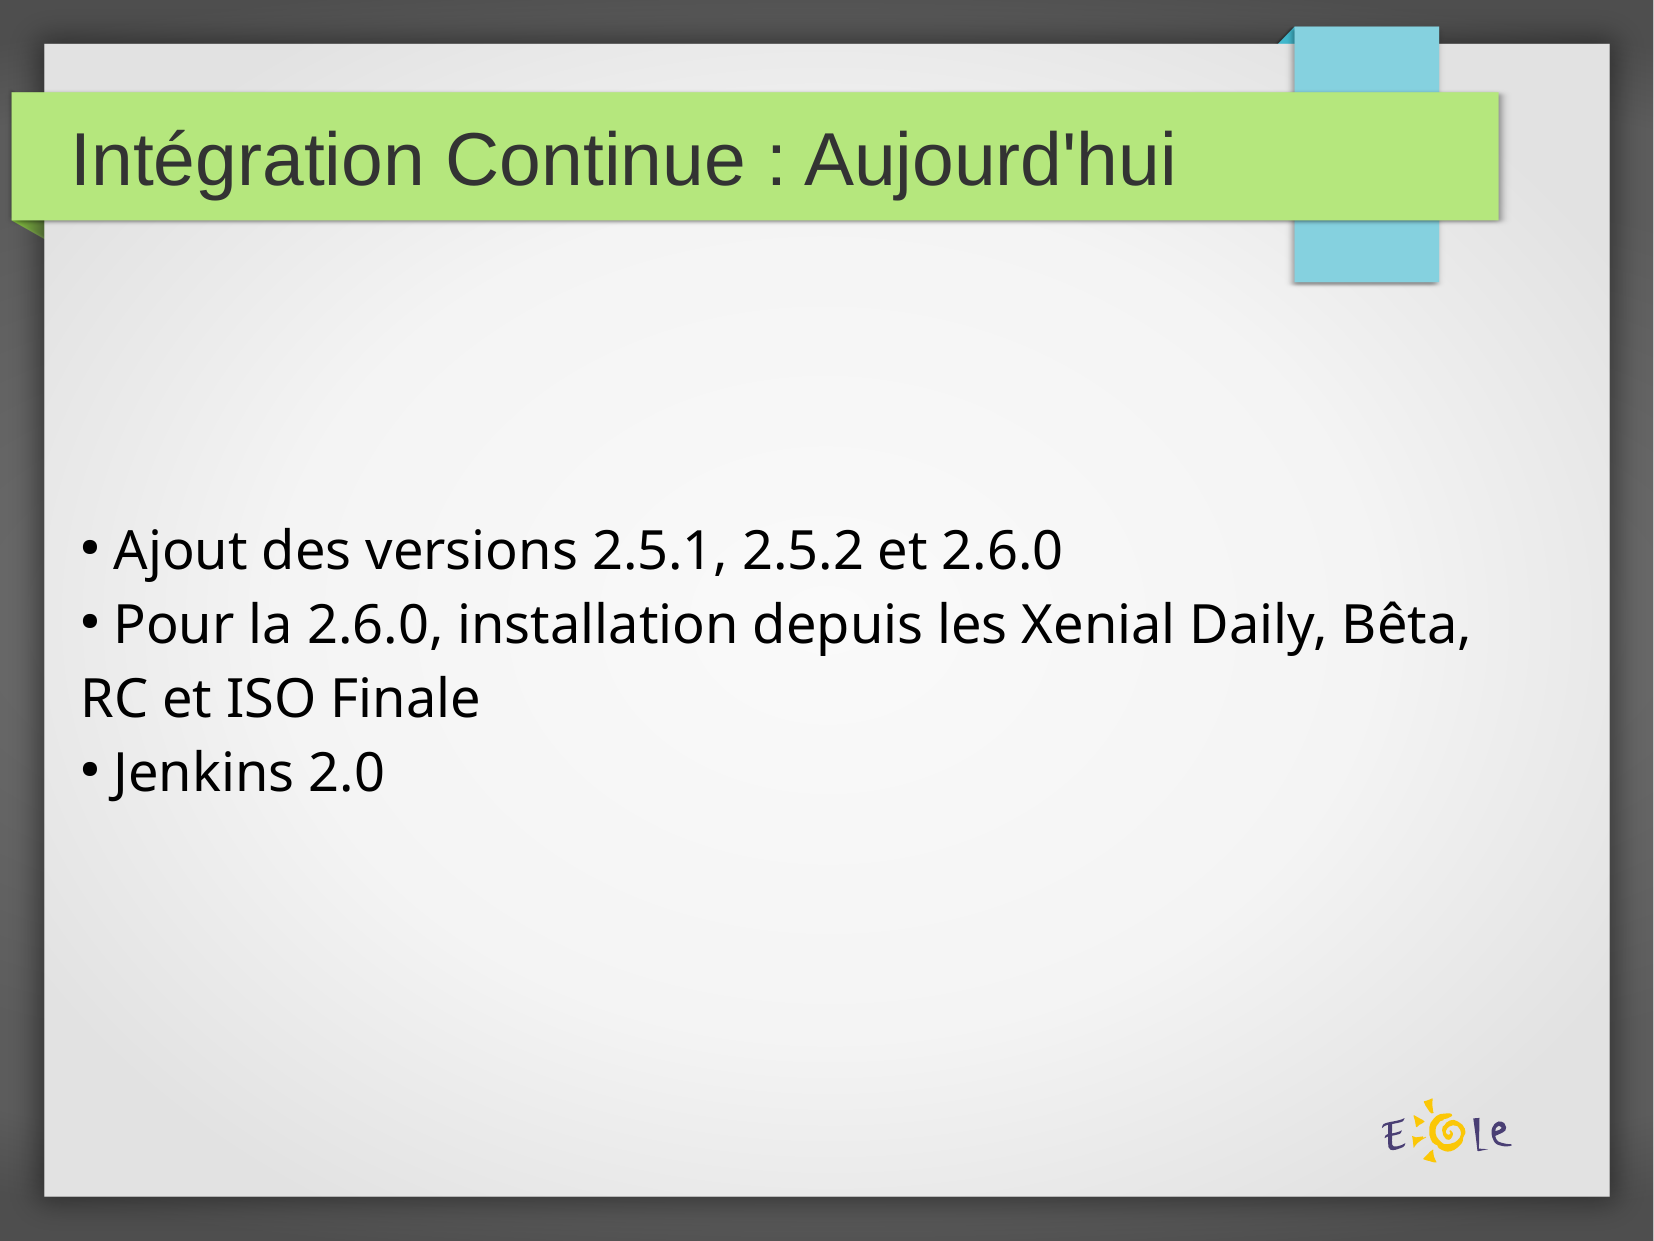

# Intégration Continue : Aujourd'hui
 Ajout des versions 2.5.1, 2.5.2 et 2.6.0
 Pour la 2.6.0, installation depuis les Xenial Daily, Bêta, RC et ISO Finale
 Jenkins 2.0